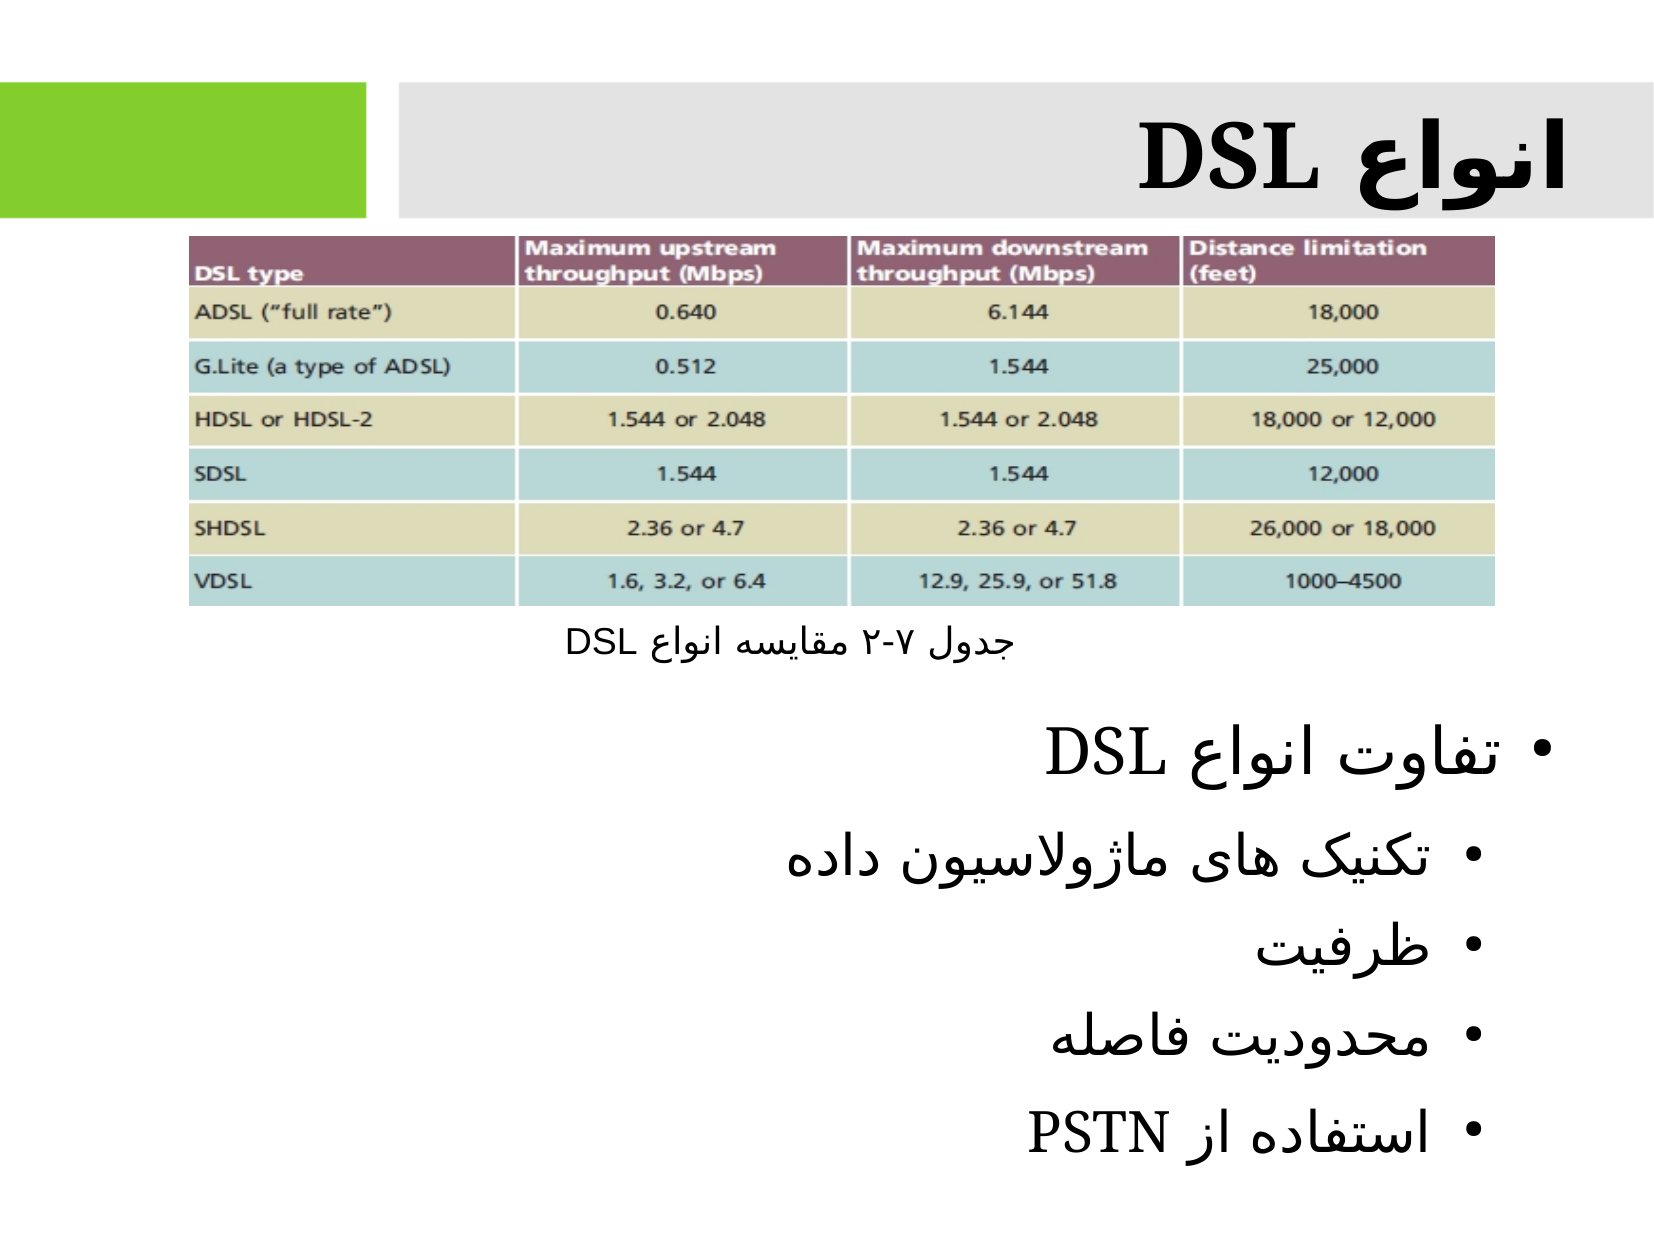

# انواع DSL
جدول ۷-۲ مقایسه انواع DSL
تفاوت انواع DSL
تکنیک های ماژولاسیون داده
ظرفیت
محدودیت فاصله
استفاده از PSTN